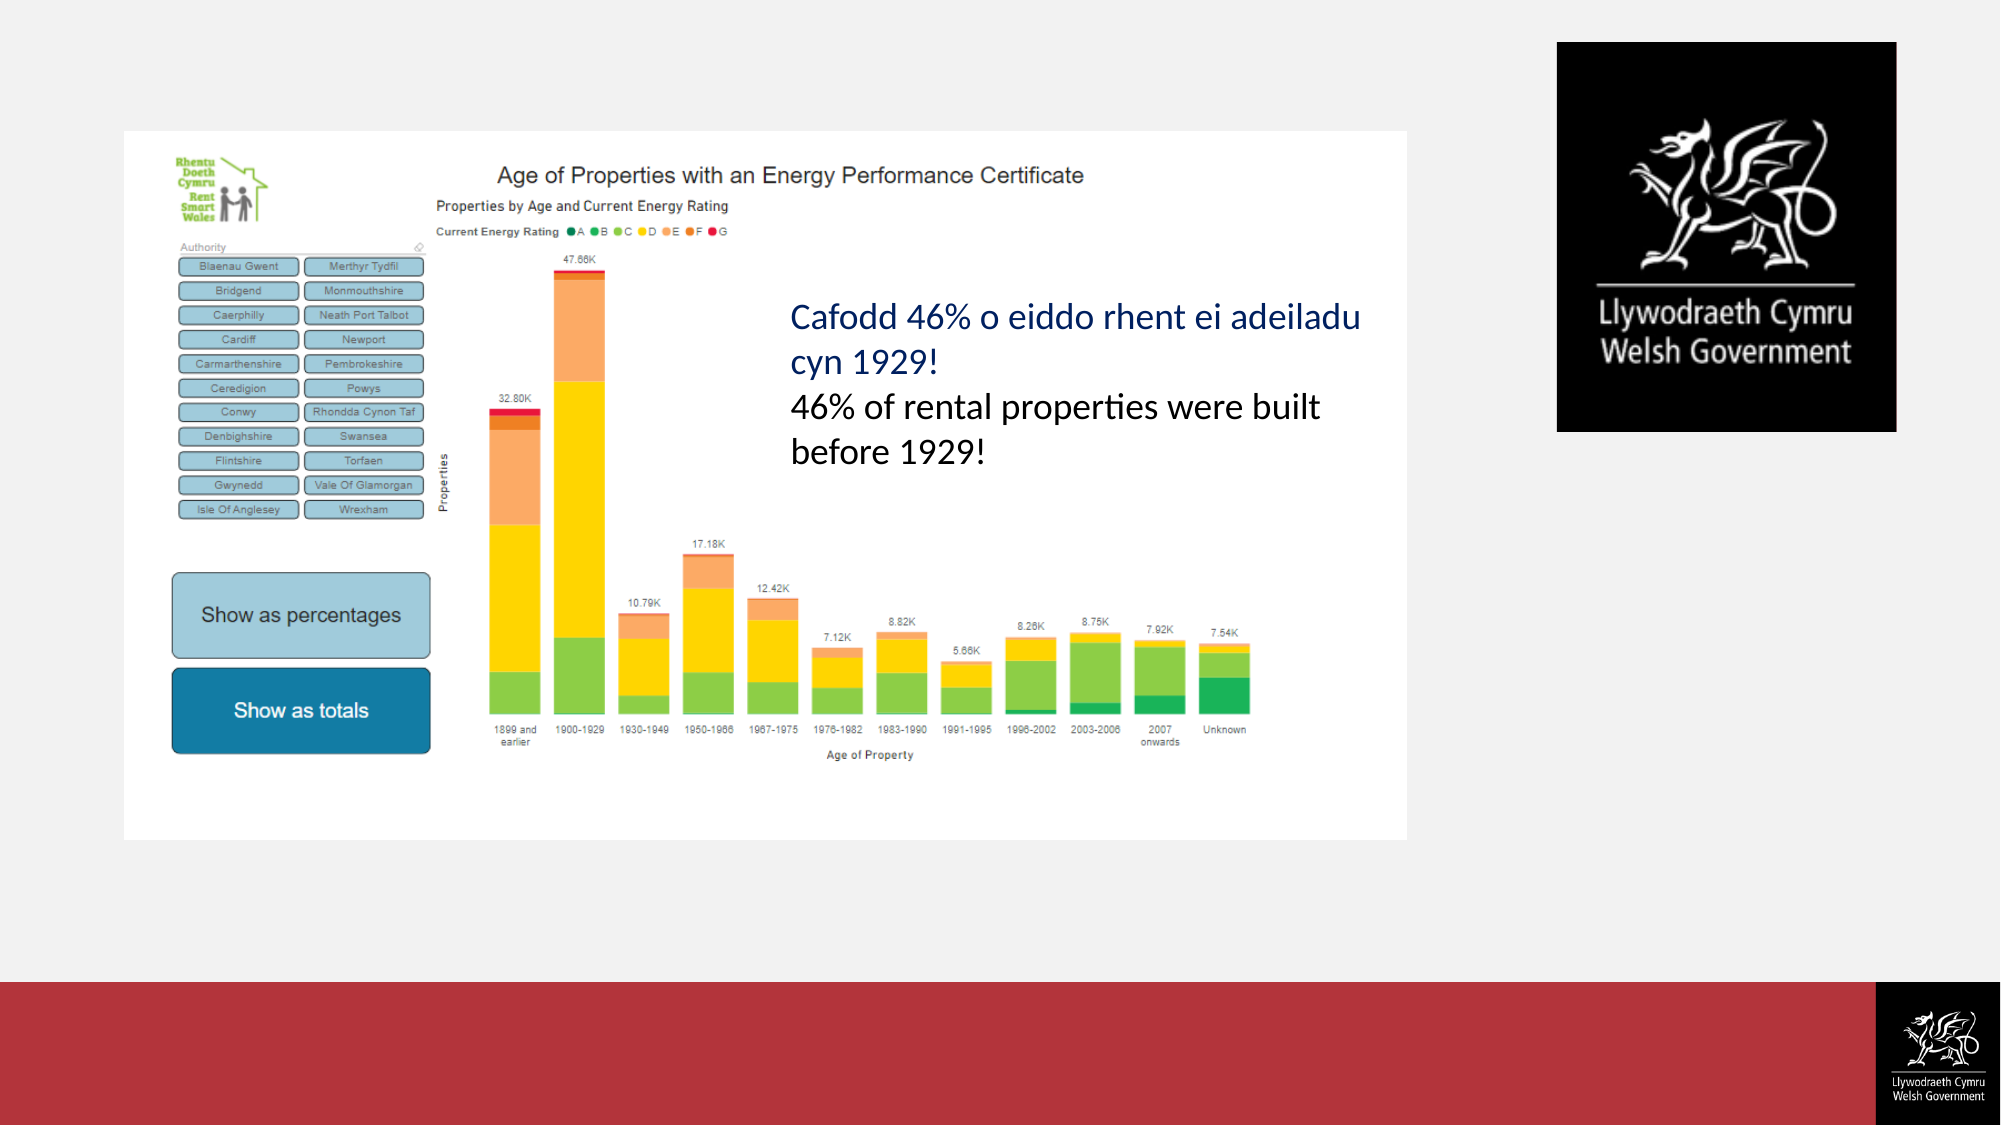

Cafodd 46% o eiddo rhent ei adeiladu cyn 1929!
46% of rental properties were built before 1929!